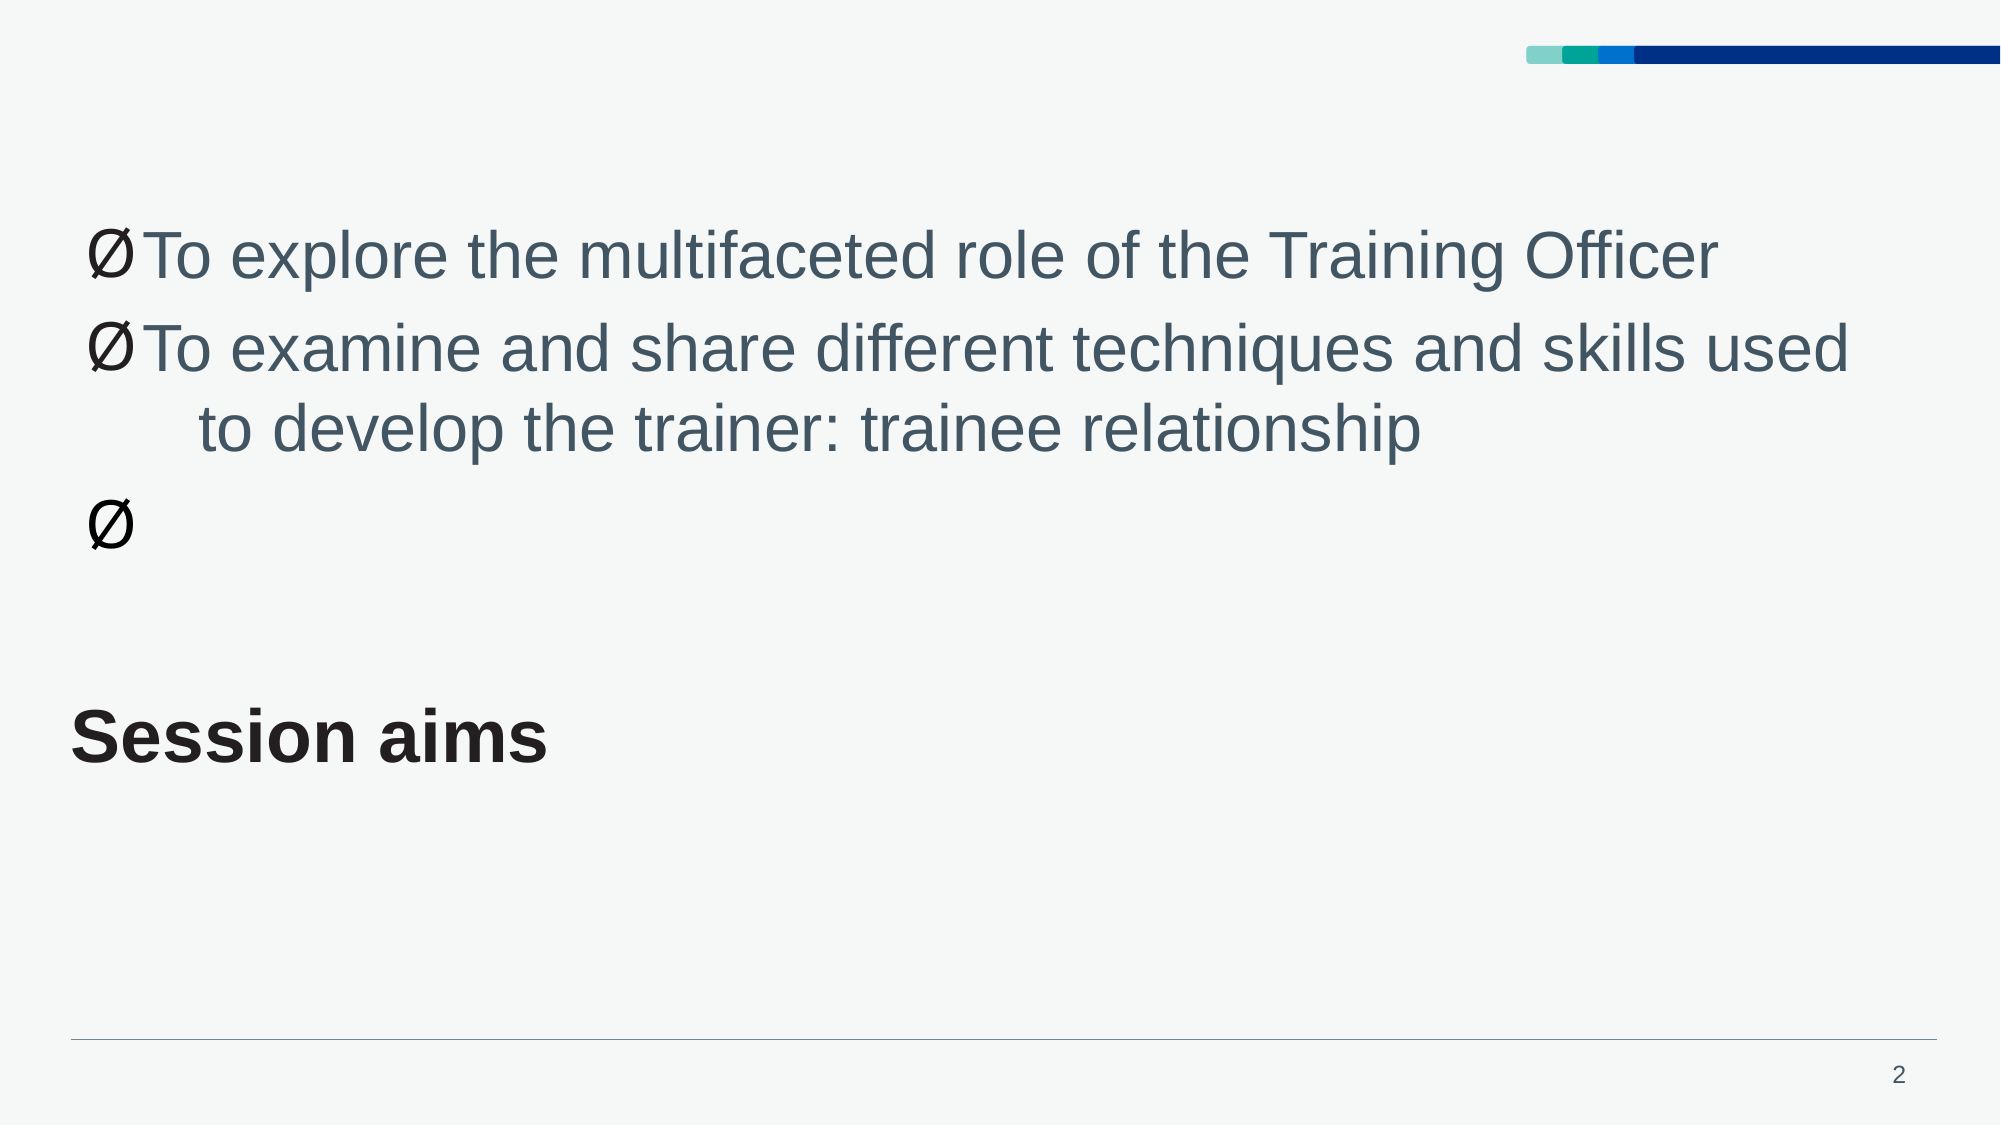

To explore the multifaceted role of the Training Officer
To examine and share different techniques and skills used to develop the trainer: trainee relationship
# Session aims